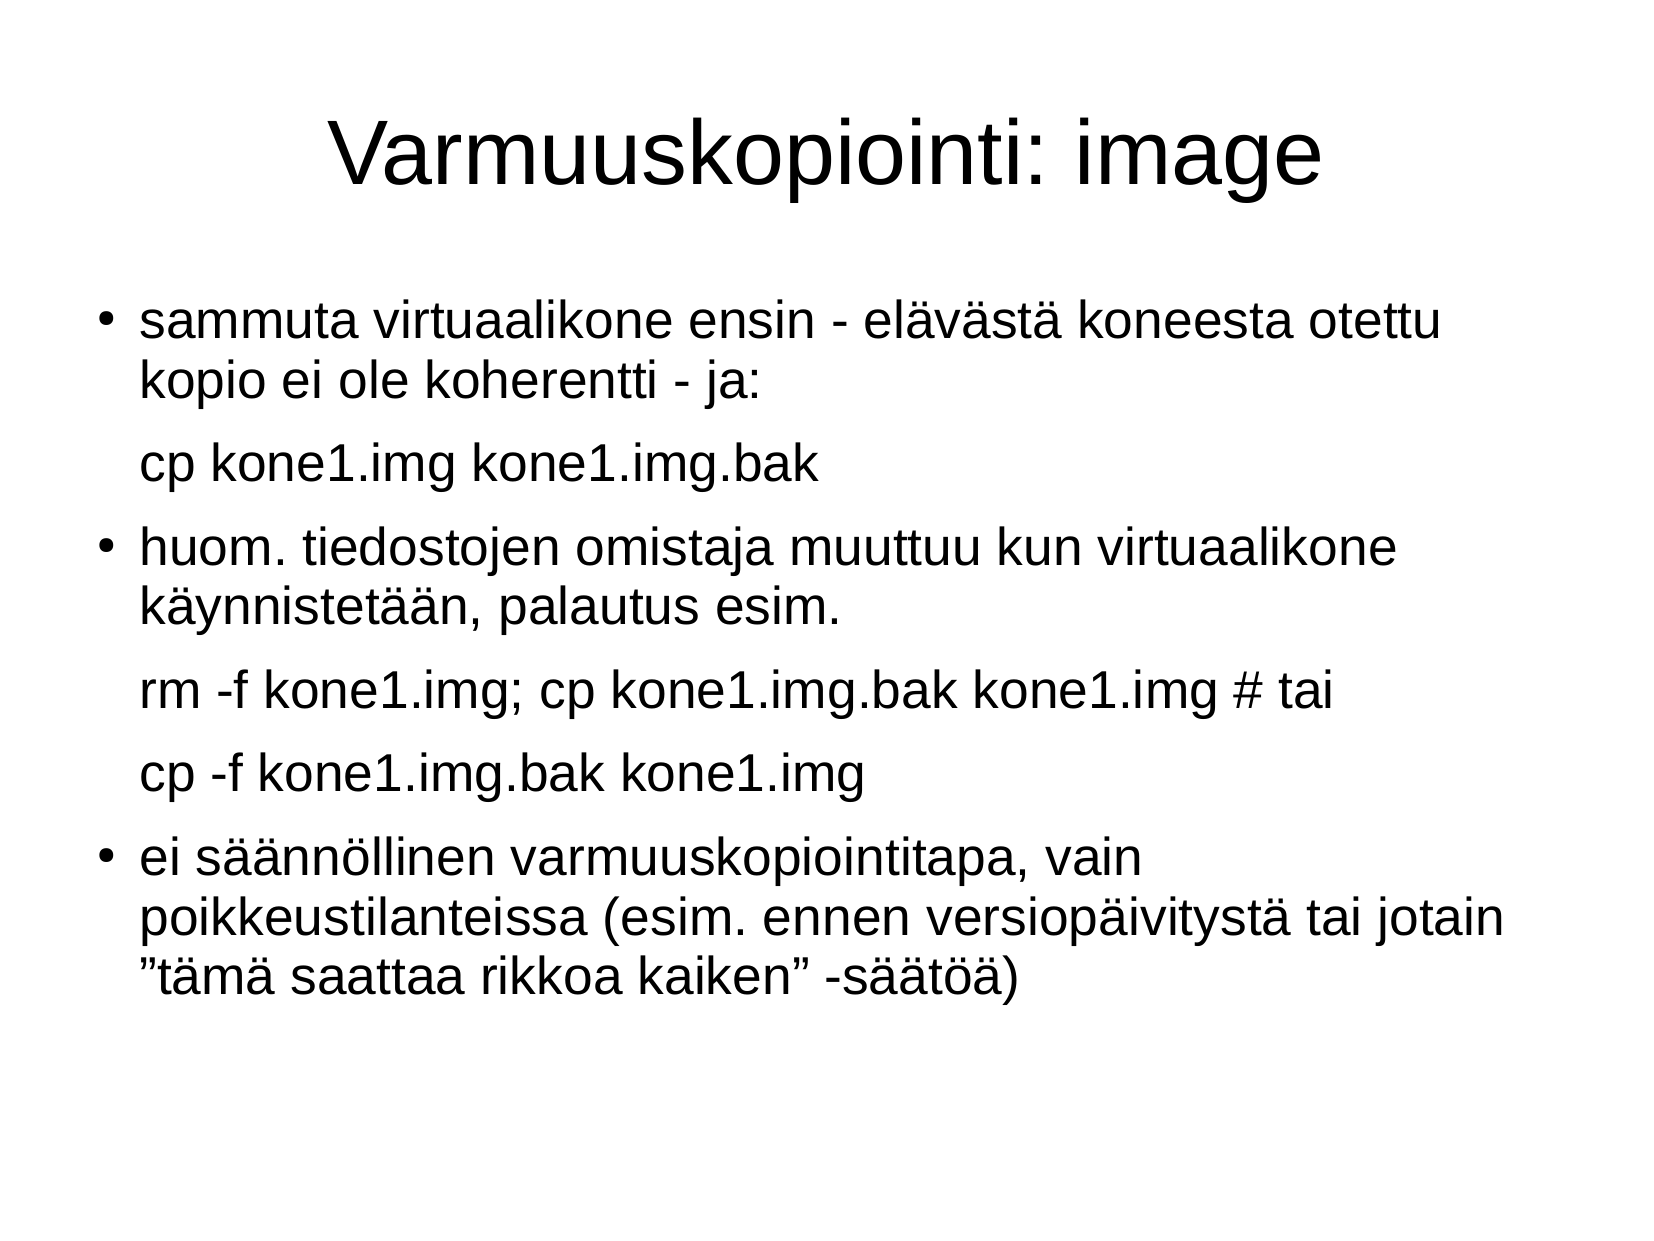

# Varmuuskopiointi: image
sammuta virtuaalikone ensin - elävästä koneesta otettu kopio ei ole koherentti - ja:
cp kone1.img kone1.img.bak
huom. tiedostojen omistaja muuttuu kun virtuaalikone käynnistetään, palautus esim.
rm -f kone1.img; cp kone1.img.bak kone1.img # tai
cp -f kone1.img.bak kone1.img
ei säännöllinen varmuuskopiointitapa, vain poikkeustilanteissa (esim. ennen versiopäivitystä tai jotain ”tämä saattaa rikkoa kaiken” -säätöä)